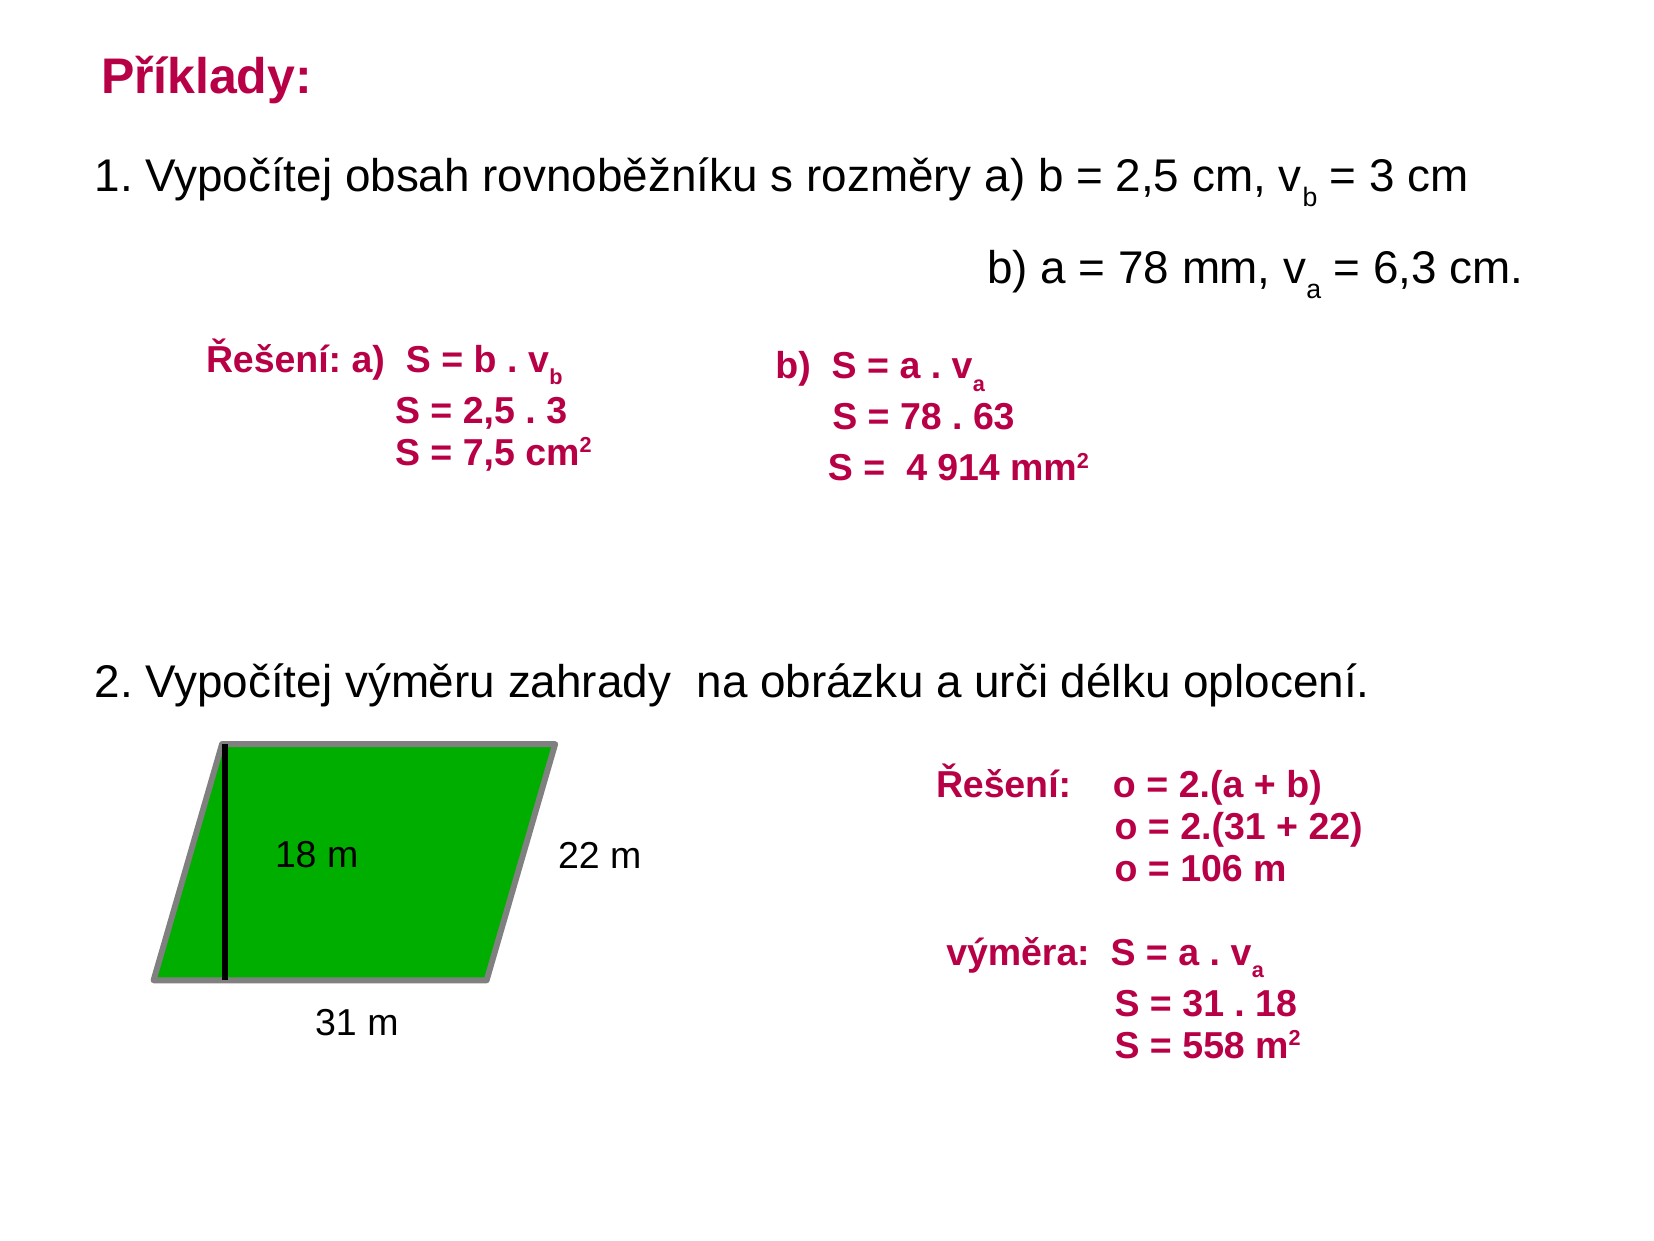

# Příklady:
1. Vypočítej obsah rovnoběžníku s rozměry a) b = 2,5 cm, vb = 3 cm
 b) a = 78 mm, va = 6,3 cm.
2. Vypočítej výměru zahrady na obrázku a urči délku oplocení.
Řešení: a) S = b . vb
 S = 2,5 . 3
 S = 7,5 cm2
b) S = a . va
 S = 78 . 63
 S = 4 914 mm2
18 m
Řešení: o = 2.(a + b)
 o = 2.(31 + 22)
 o = 106 m
 výměra: S = a . va
 S = 31 . 18
 S = 558 m2
22 m
31 m